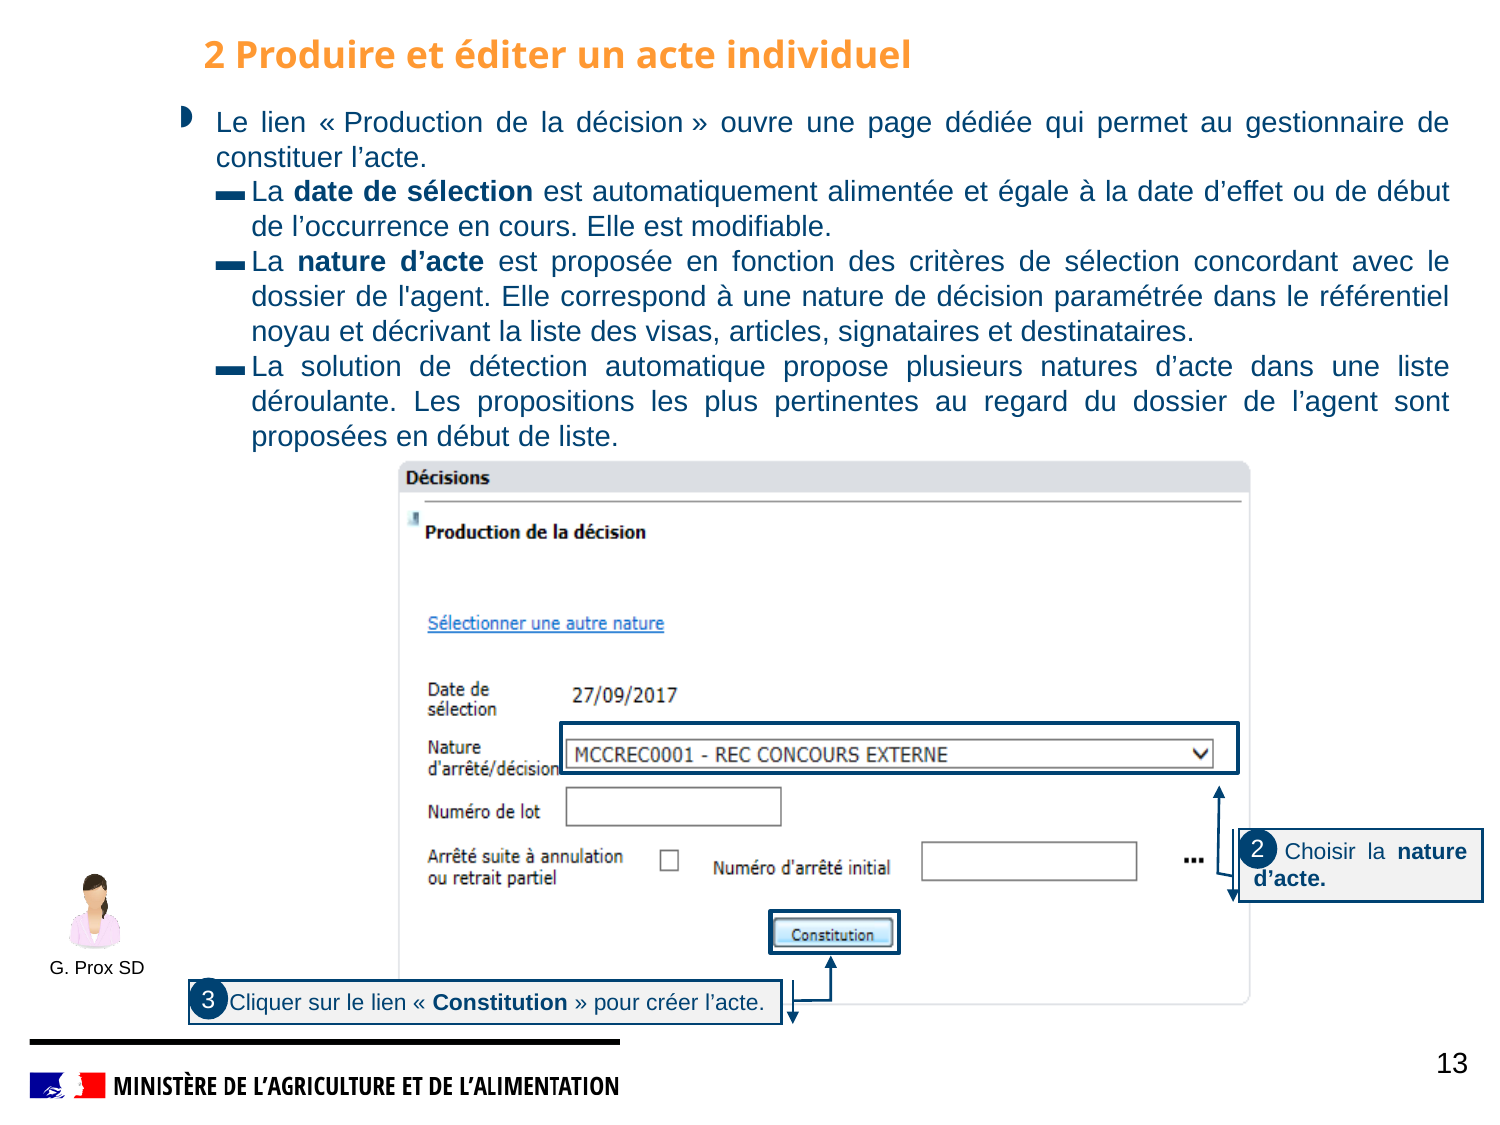

2 Produire et éditer un acte individuel
Le lien « Production de la décision » ouvre une page dédiée qui permet au gestionnaire de constituer l’acte.
La date de sélection est automatiquement alimentée et égale à la date d’effet ou de début de l’occurrence en cours. Elle est modifiable.
La nature d’acte est proposée en fonction des critères de sélection concordant avec le dossier de l'agent. Elle correspond à une nature de décision paramétrée dans le référentiel noyau et décrivant la liste des visas, articles, signataires et destinataires.
La solution de détection automatique propose plusieurs natures d’acte dans une liste déroulante. Les propositions les plus pertinentes au regard du dossier de l’agent sont proposées en début de liste.
2
2. Choisir la nature d’acte.
G. Prox SD
3
3. Cliquer sur le lien « Constitution » pour créer l’acte.